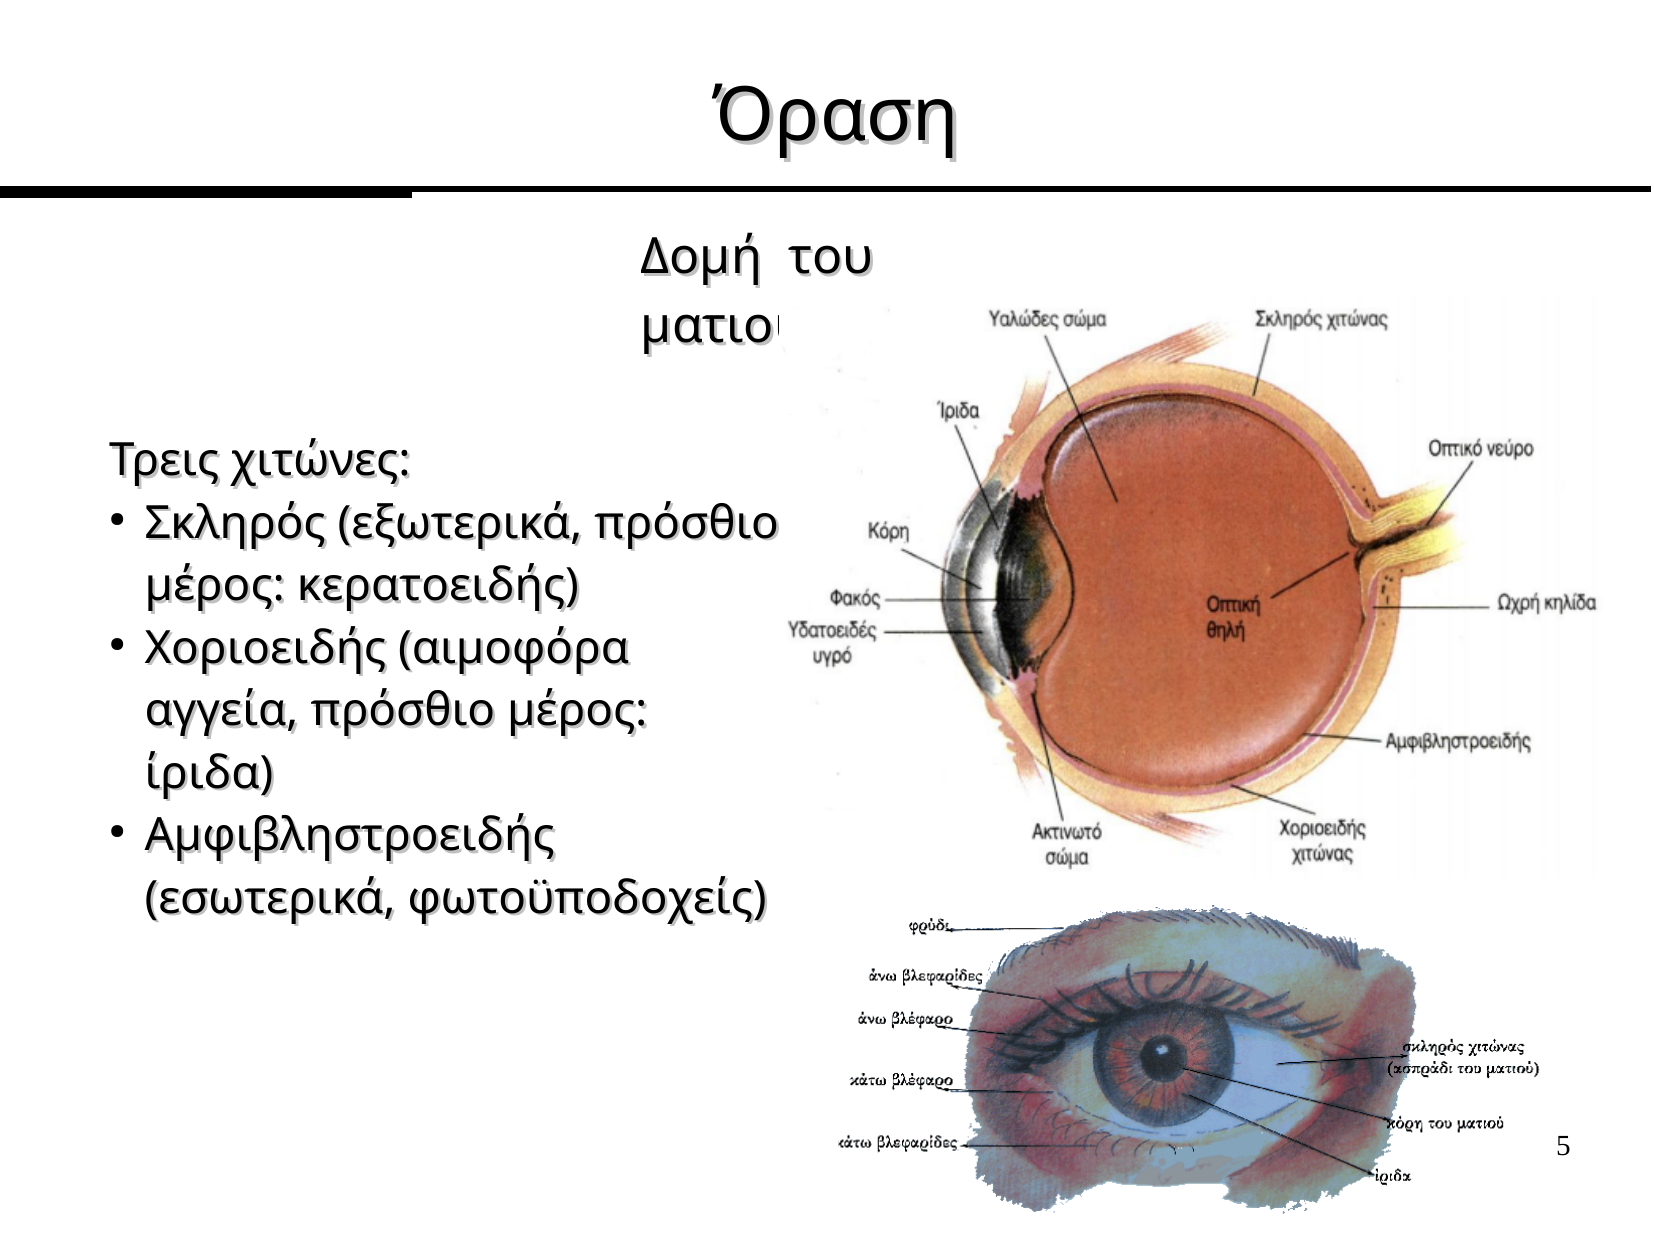

Όραση
Δομή του ματιού
Τρεις χιτώνες:
Σκληρός (εξωτερικά, πρόσθιο μέρος: κερατοειδής)
Χοριοειδής (αιμοφόρα αγγεία, πρόσθιο μέρος: ίριδα)
Αμφιβληστροειδής (εσωτερικά, φωτοϋποδοχείς)
5